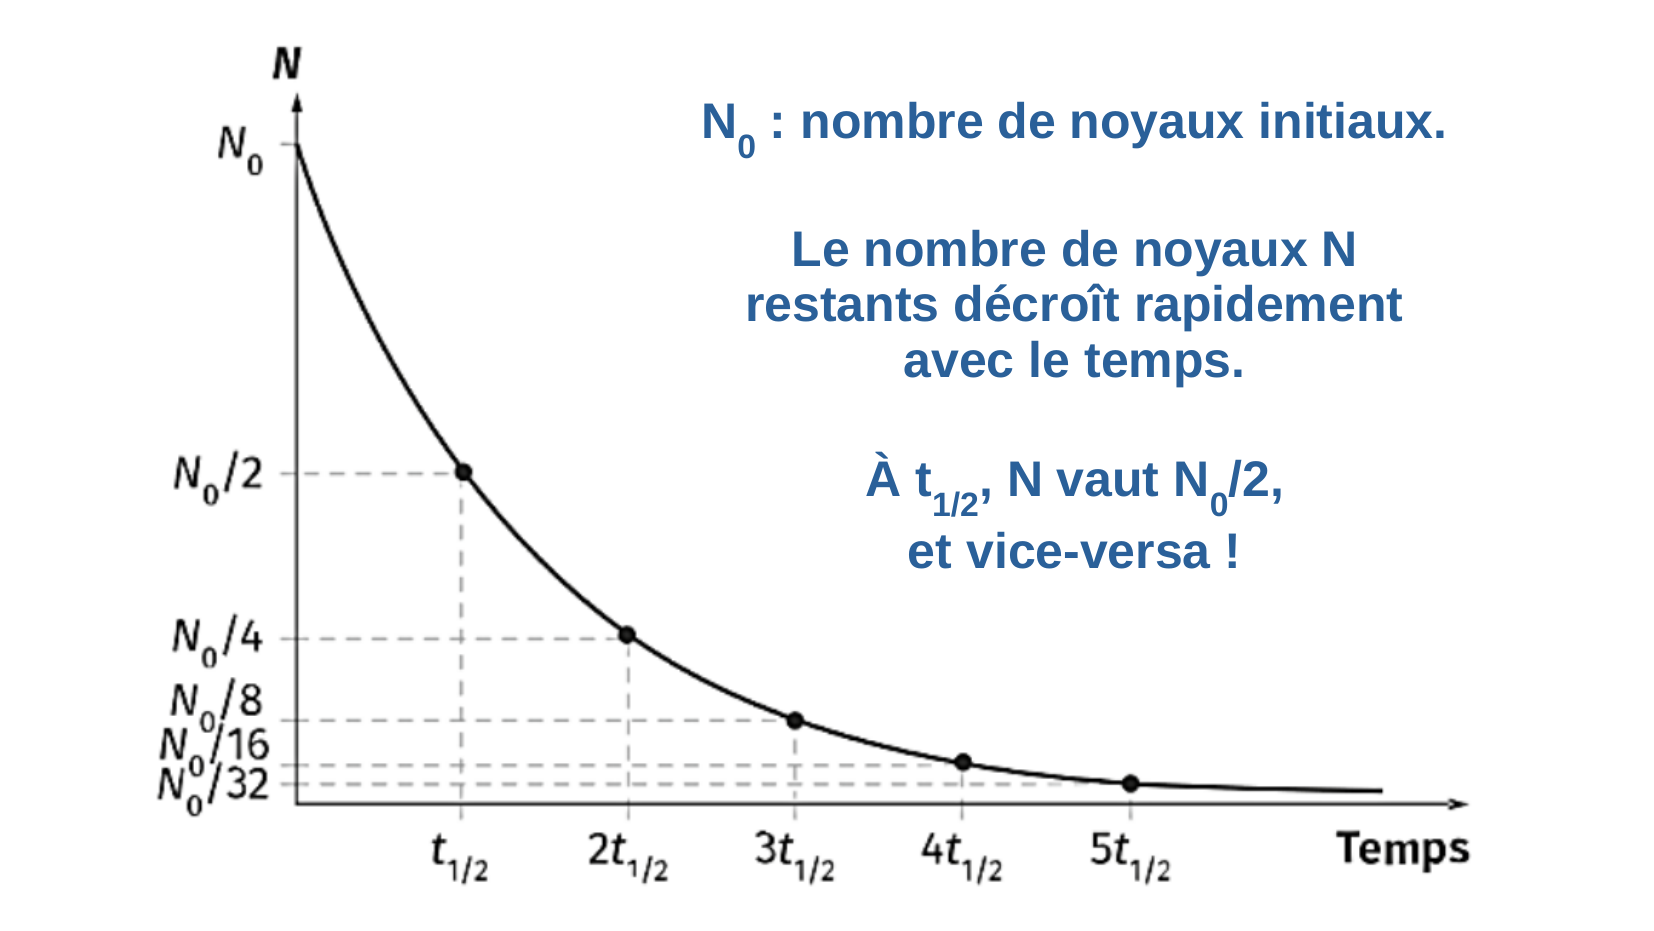

# N0 : nombre de noyaux initiaux. Le nombre de noyaux N restants décroît rapidement avec le temps. À t1/2, N vaut N0/2, et vice-versa !